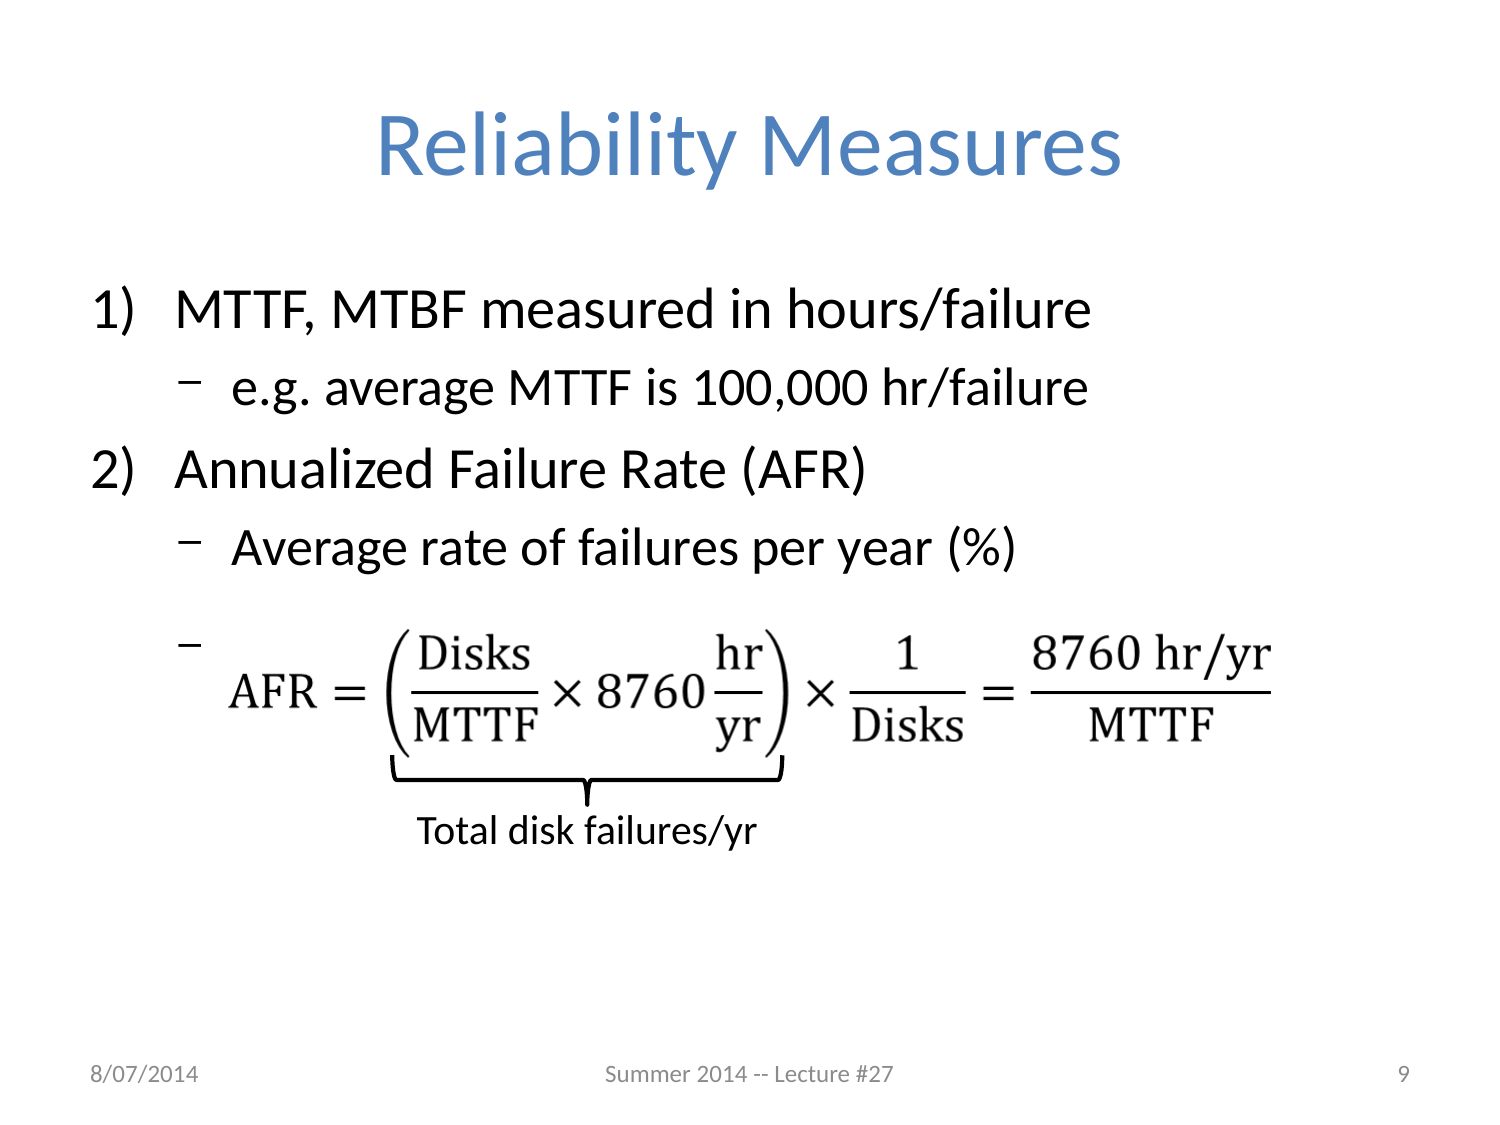

# Reliability Measures
MTTF, MTBF measured in hours/failure
e.g. average MTTF is 100,000 hr/failure
Annualized Failure Rate (AFR)
Average rate of failures per year (%)
Total disk failures/yr
8/07/2014
Summer 2014 -- Lecture #27